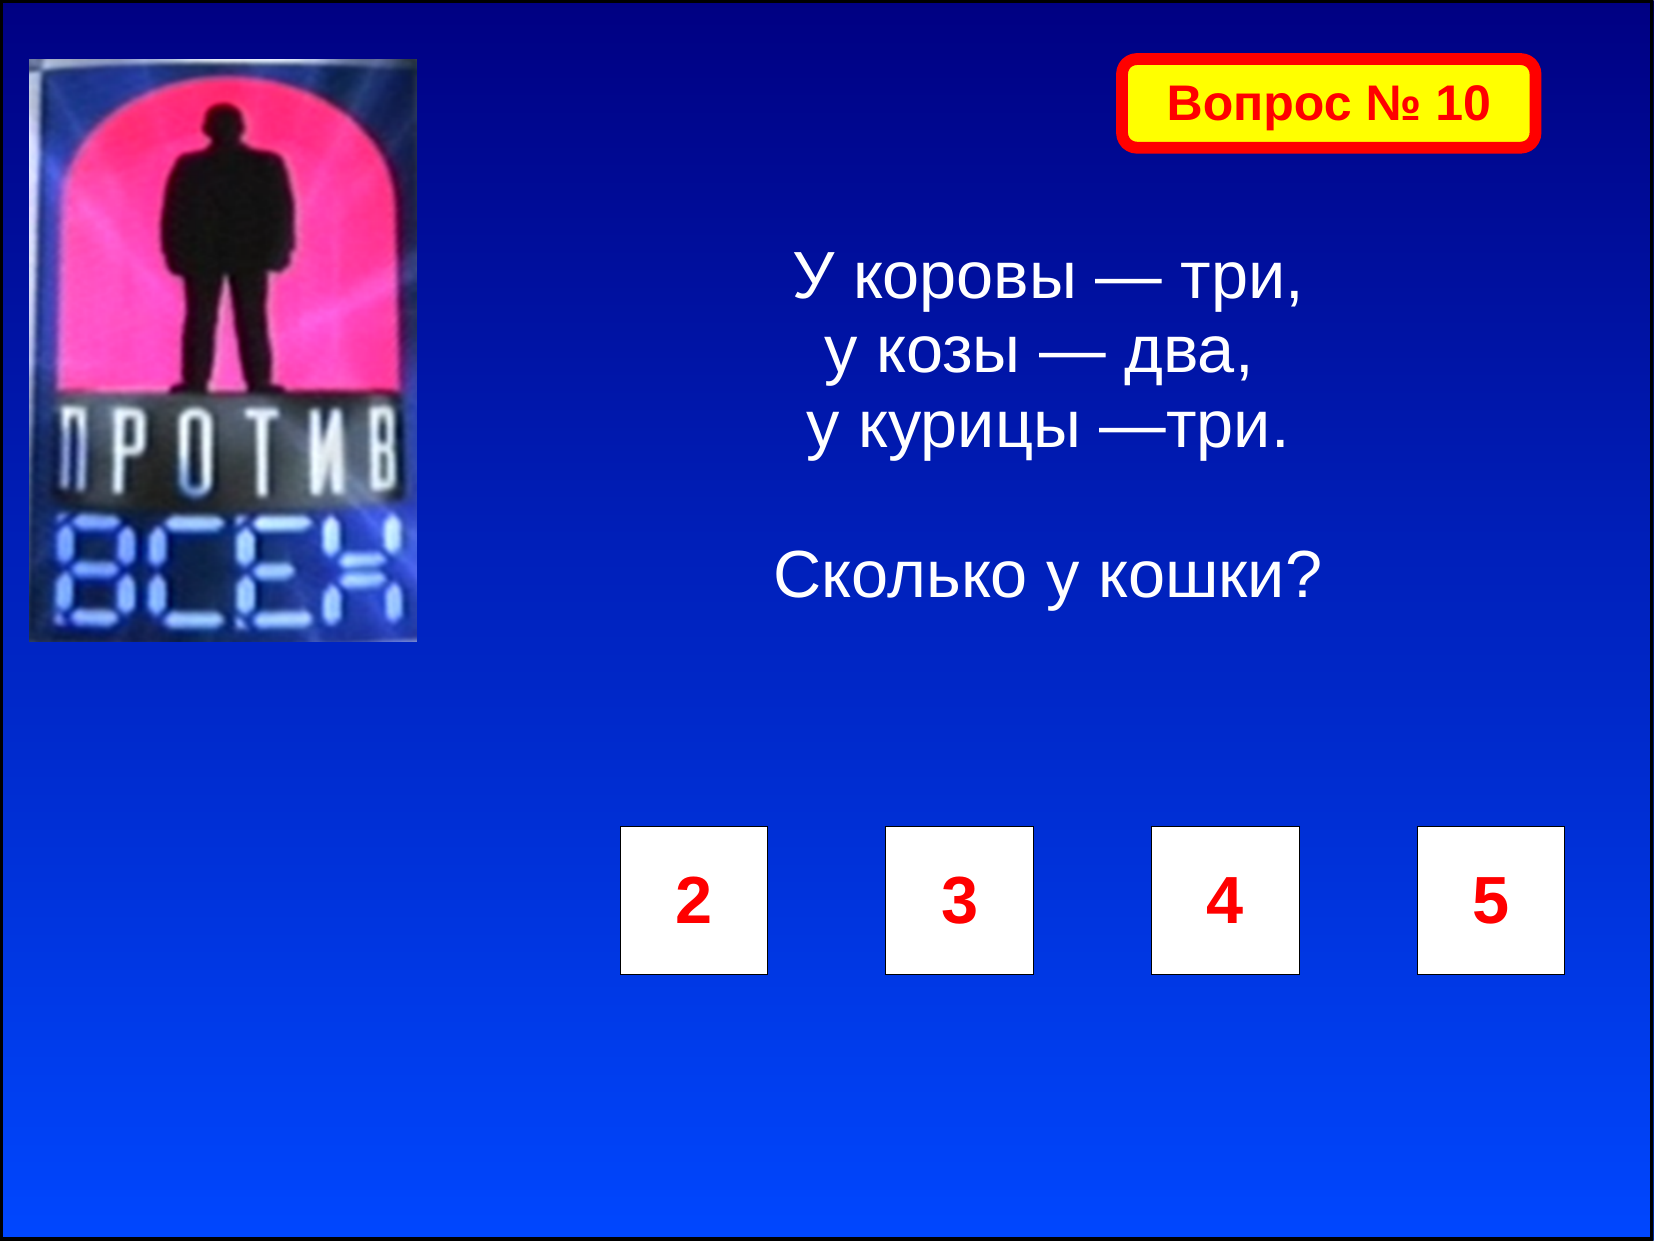

Вопрос № 10
У коровы — три,
у козы — два,
у курицы —три.
Сколько у кошки?
2
3
4
5